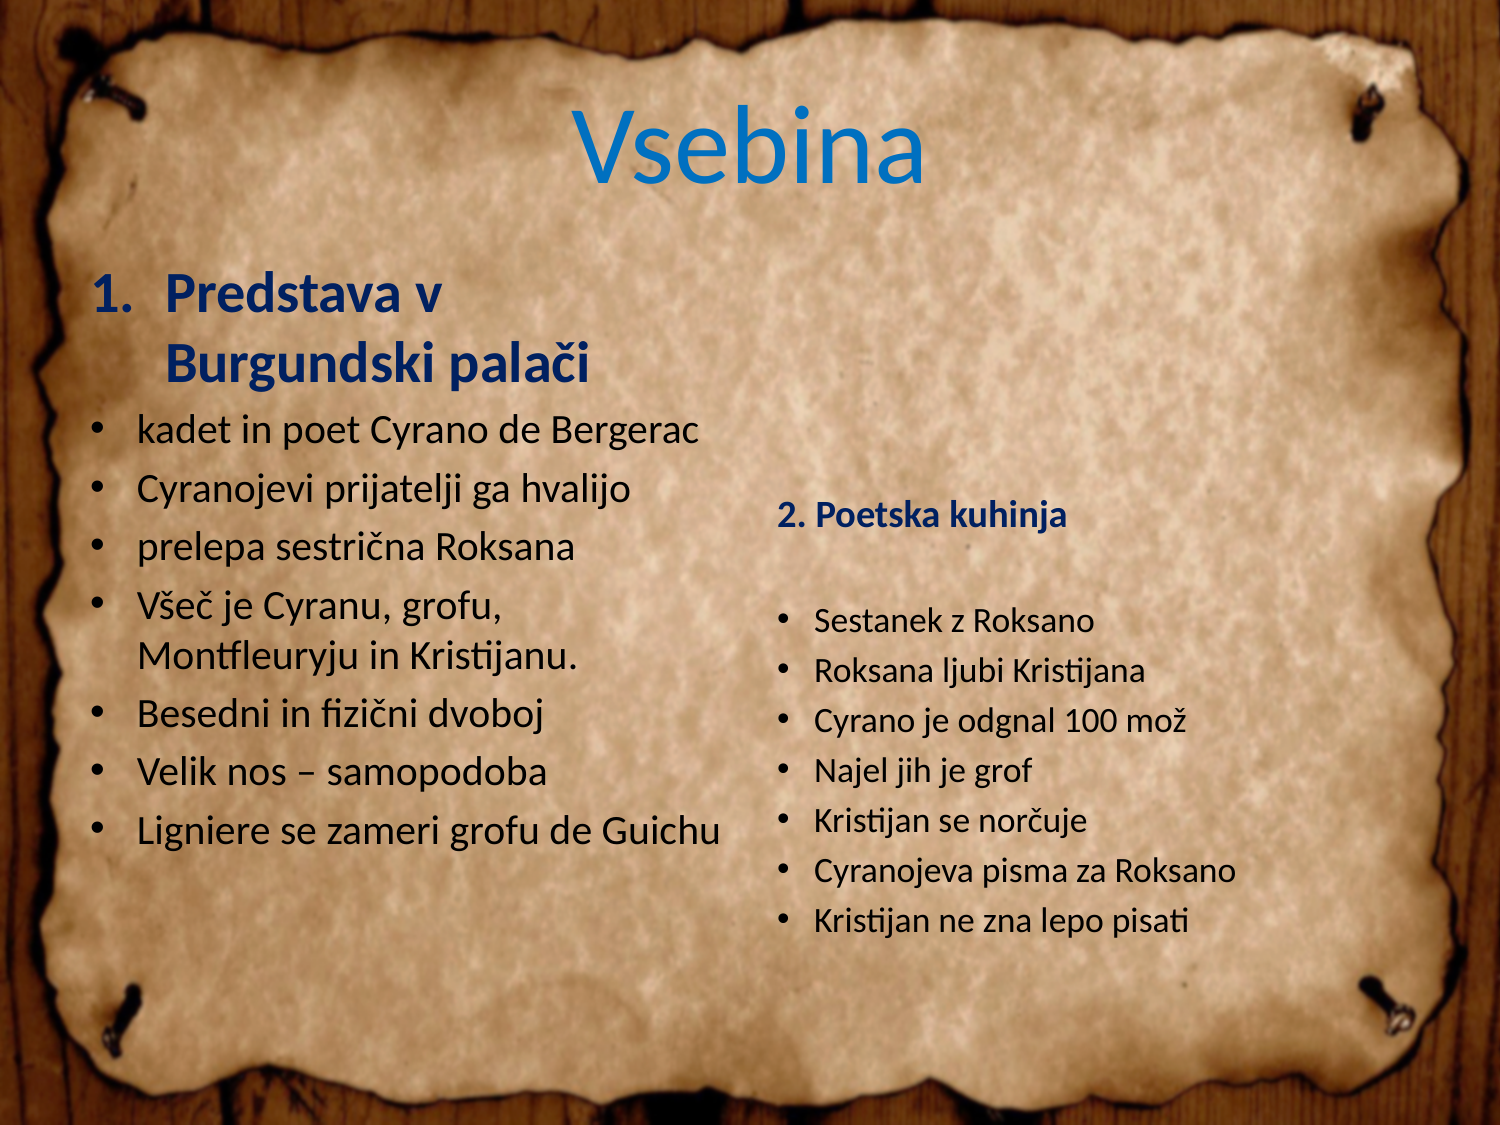

# Vsebina
Predstava v Burgundski palači
kadet in poet Cyrano de Bergerac
Cyranojevi prijatelji ga hvalijo
prelepa sestrična Roksana
Všeč je Cyranu, grofu, Montfleuryju in Kristijanu.
Besedni in fizični dvoboj
Velik nos – samopodoba
Ligniere se zameri grofu de Guichu
2. Poetska kuhinja
Sestanek z Roksano
Roksana ljubi Kristijana
Cyrano je odgnal 100 mož
Najel jih je grof
Kristijan se norčuje
Cyranojeva pisma za Roksano
Kristijan ne zna lepo pisati